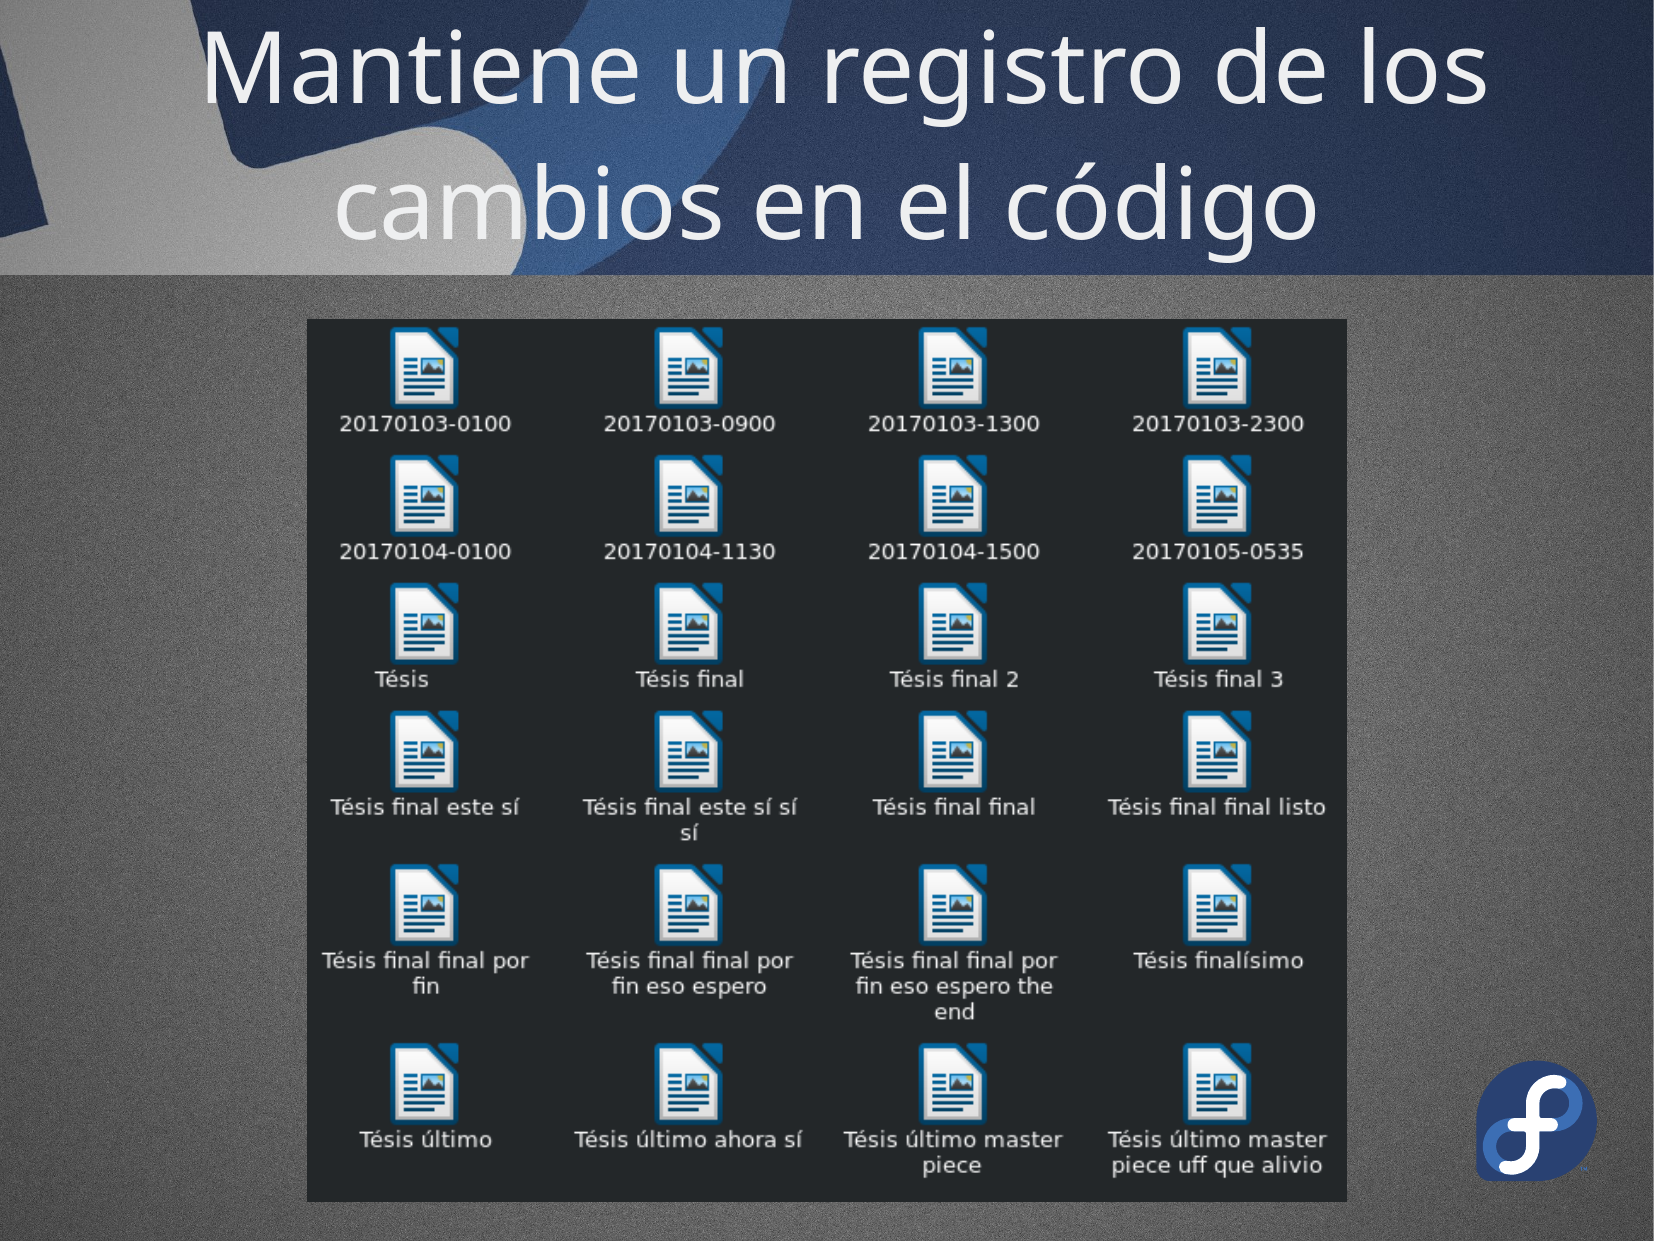

# Mantiene un registro de los cambios en el código